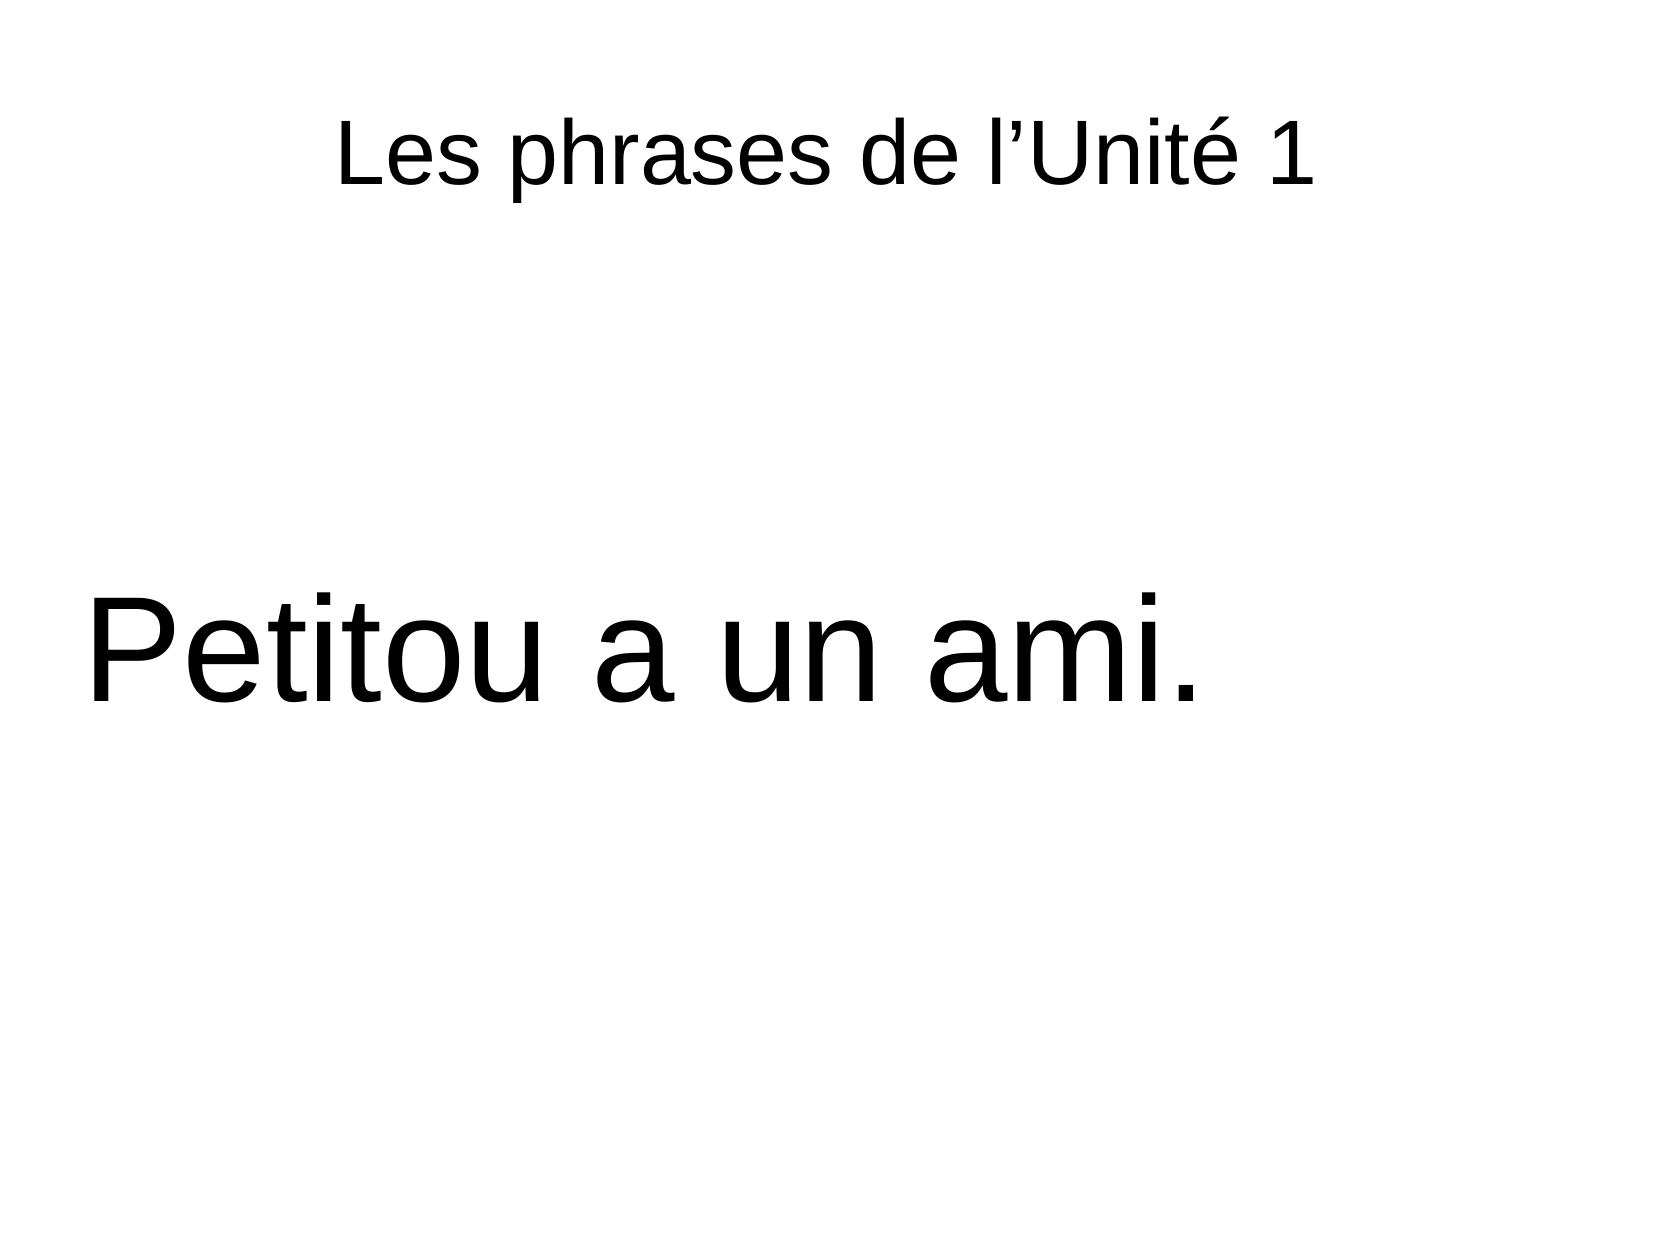

# Les phrases de l’Unité 1
Petitou a un ami.